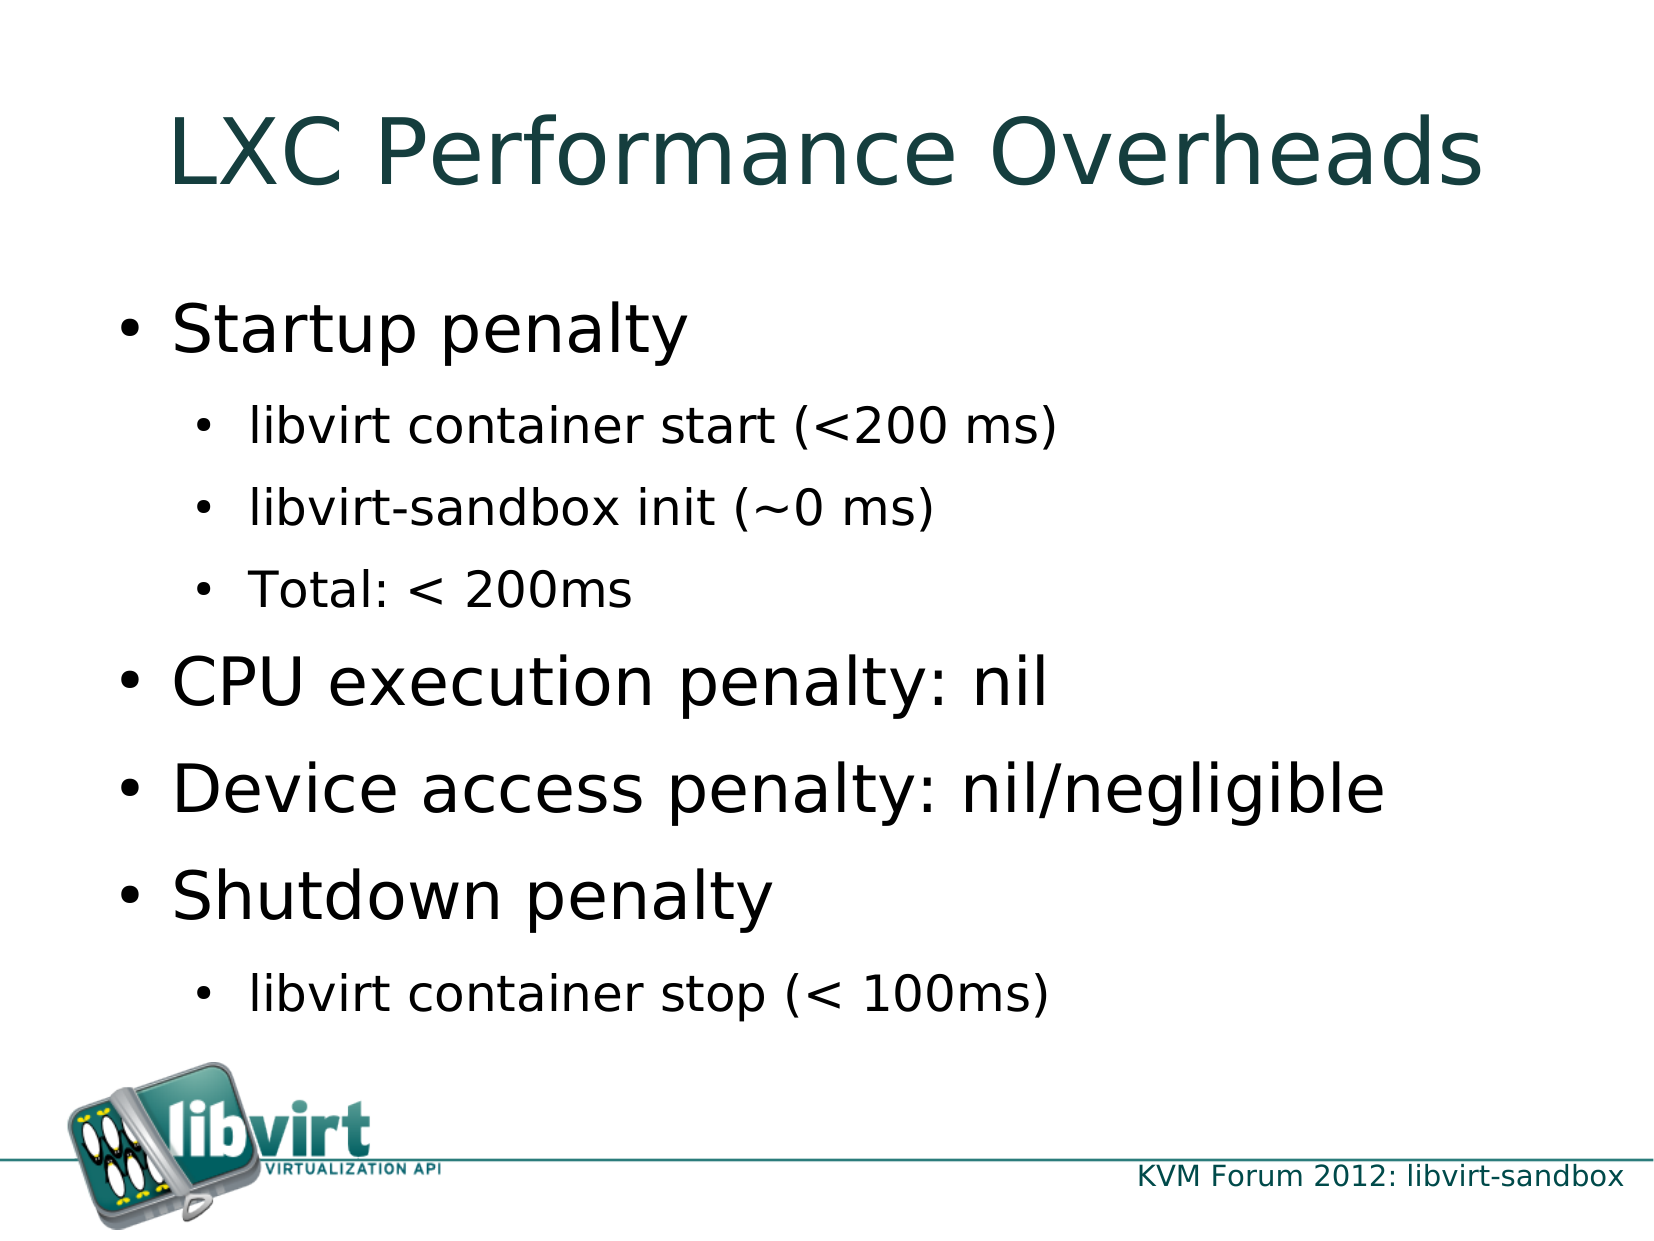

# LXC Performance Overheads
Startup penalty
libvirt container start (<200 ms)
libvirt-sandbox init (~0 ms)
Total: < 200ms
CPU execution penalty: nil
Device access penalty: nil/negligible
Shutdown penalty
libvirt container stop (< 100ms)
KVM Forum 2012: libvirt-sandbox